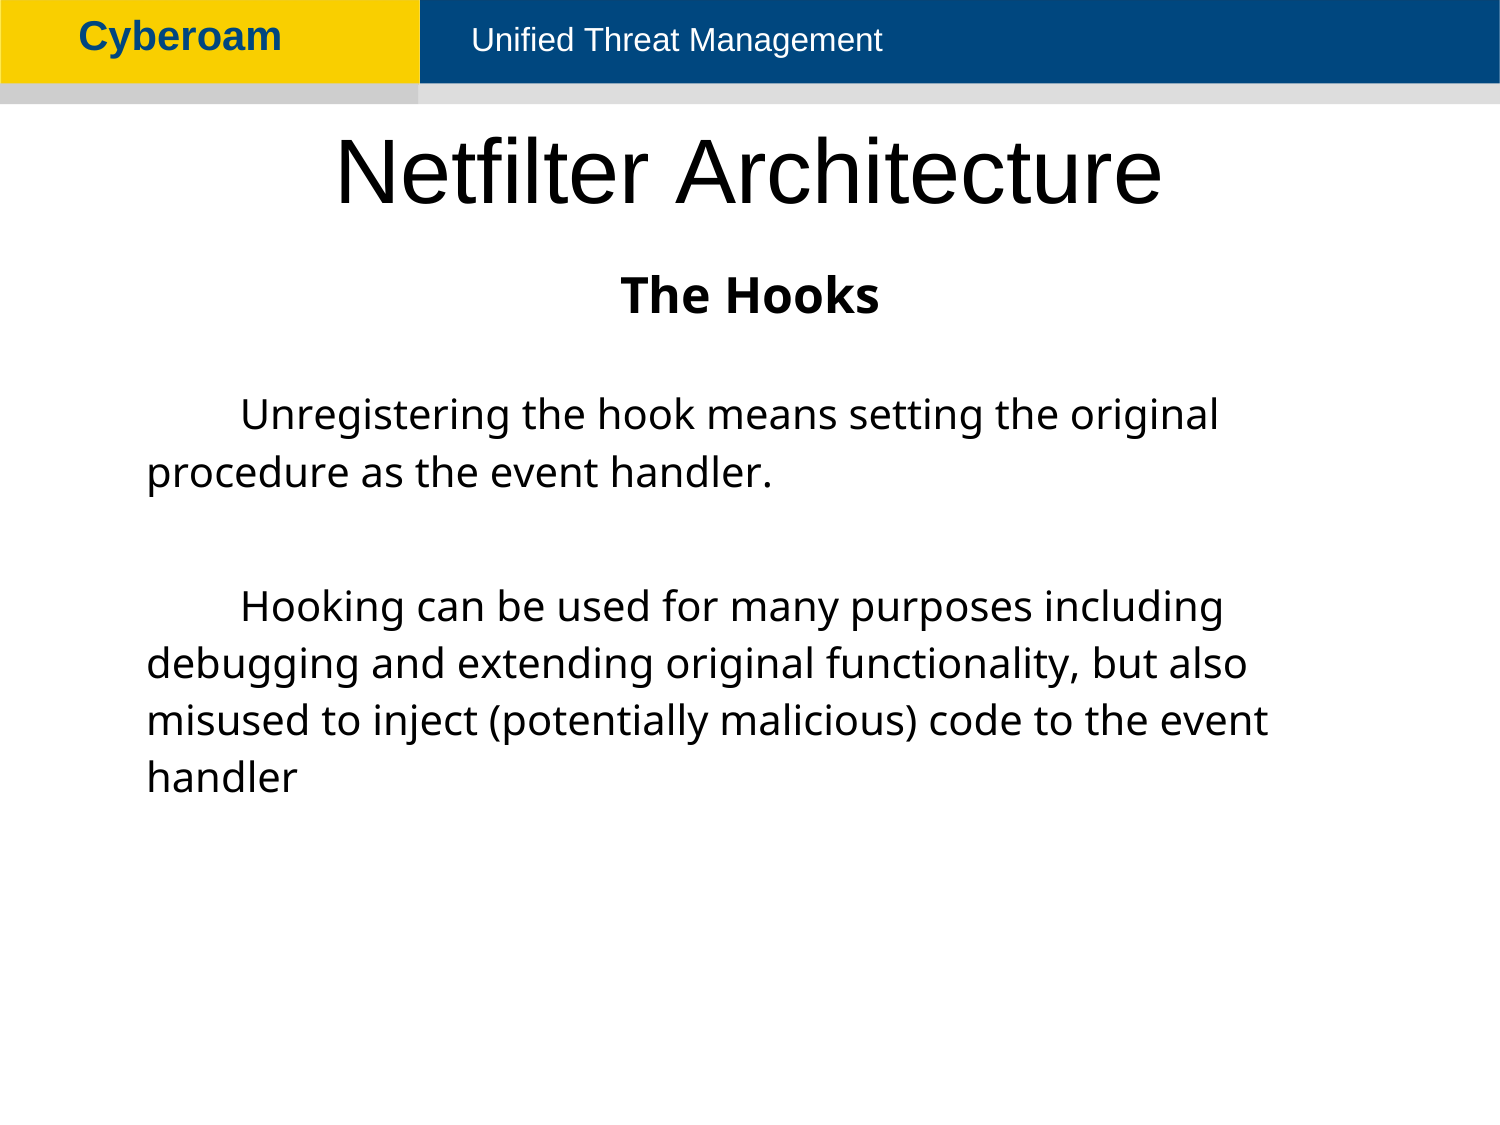

# Netfilter Architecture
The Hooks
		Unregistering the hook means setting the original procedure as the event handler.
		Hooking can be used for many purposes including debugging and extending original functionality, but also misused to inject (potentially malicious) code to the event handler